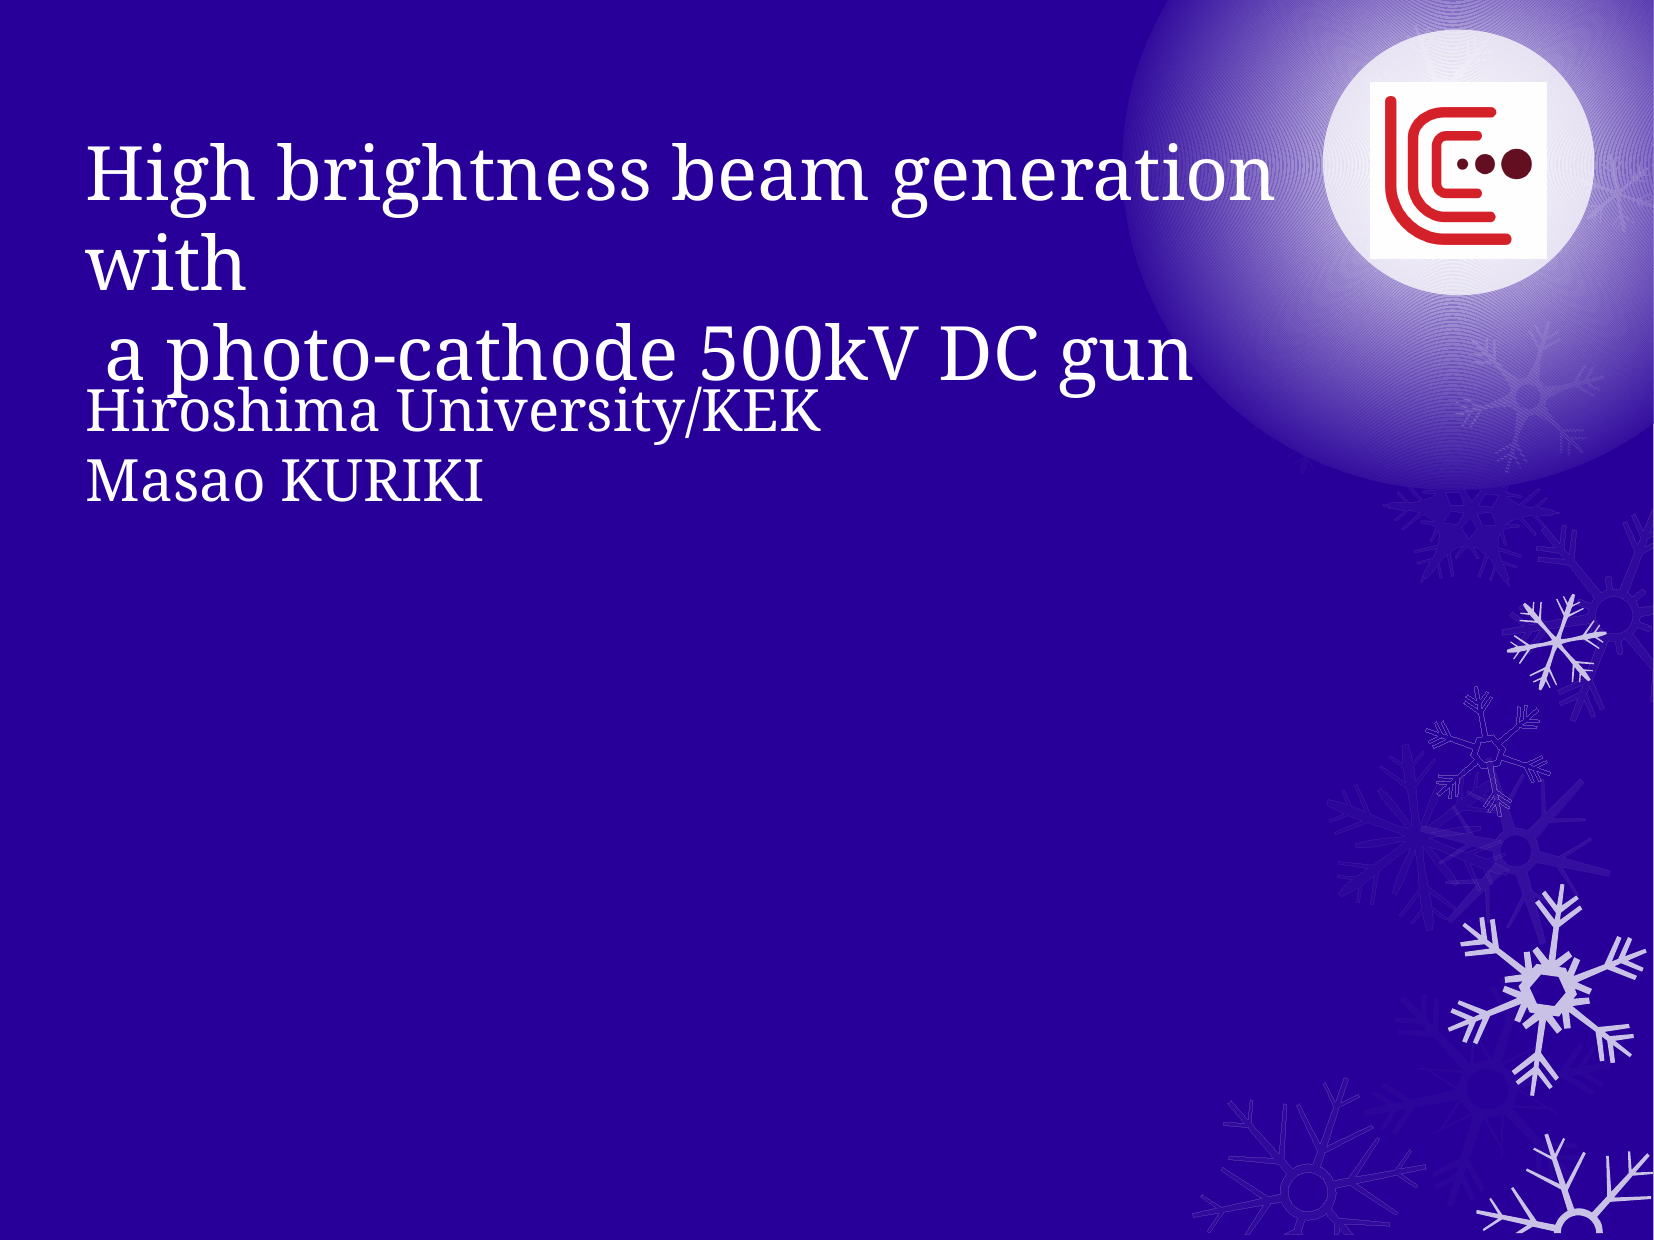

High brightness beam generation with
 a photo-cathode 500kV DC gun
# Hiroshima University/KEK
Masao KURIKI